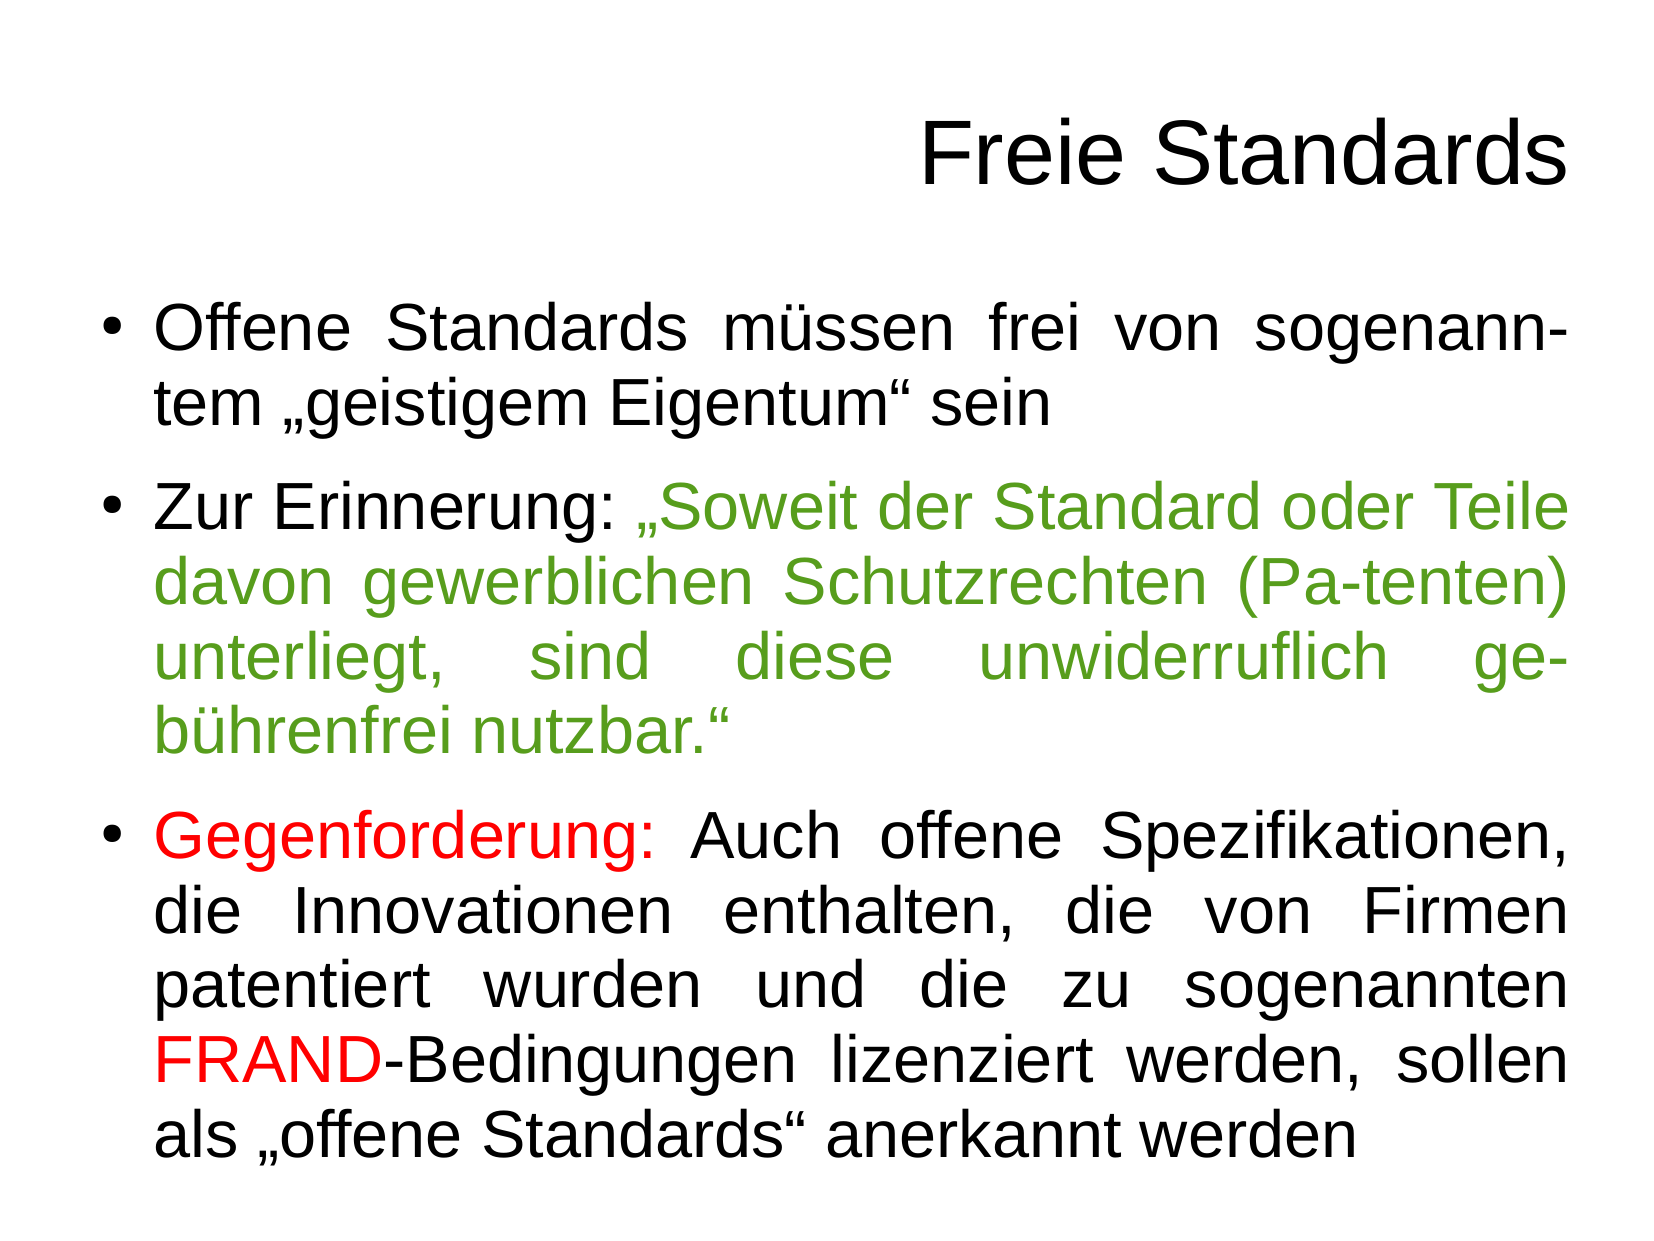

# Freie Standards
Offene Standards müssen frei von sogenann-tem „geistigem Eigentum“ sein
Zur Erinnerung: „Soweit der Standard oder Teile davon gewerblichen Schutzrechten (Pa-tenten) unterliegt, sind diese unwiderruflich ge-bührenfrei nutzbar.“
Gegenforderung: Auch offene Spezifikationen, die Innovationen enthalten, die von Firmen patentiert wurden und die zu sogenannten FRAND-Bedingungen lizenziert werden, sollen als „offene Standards“ anerkannt werden